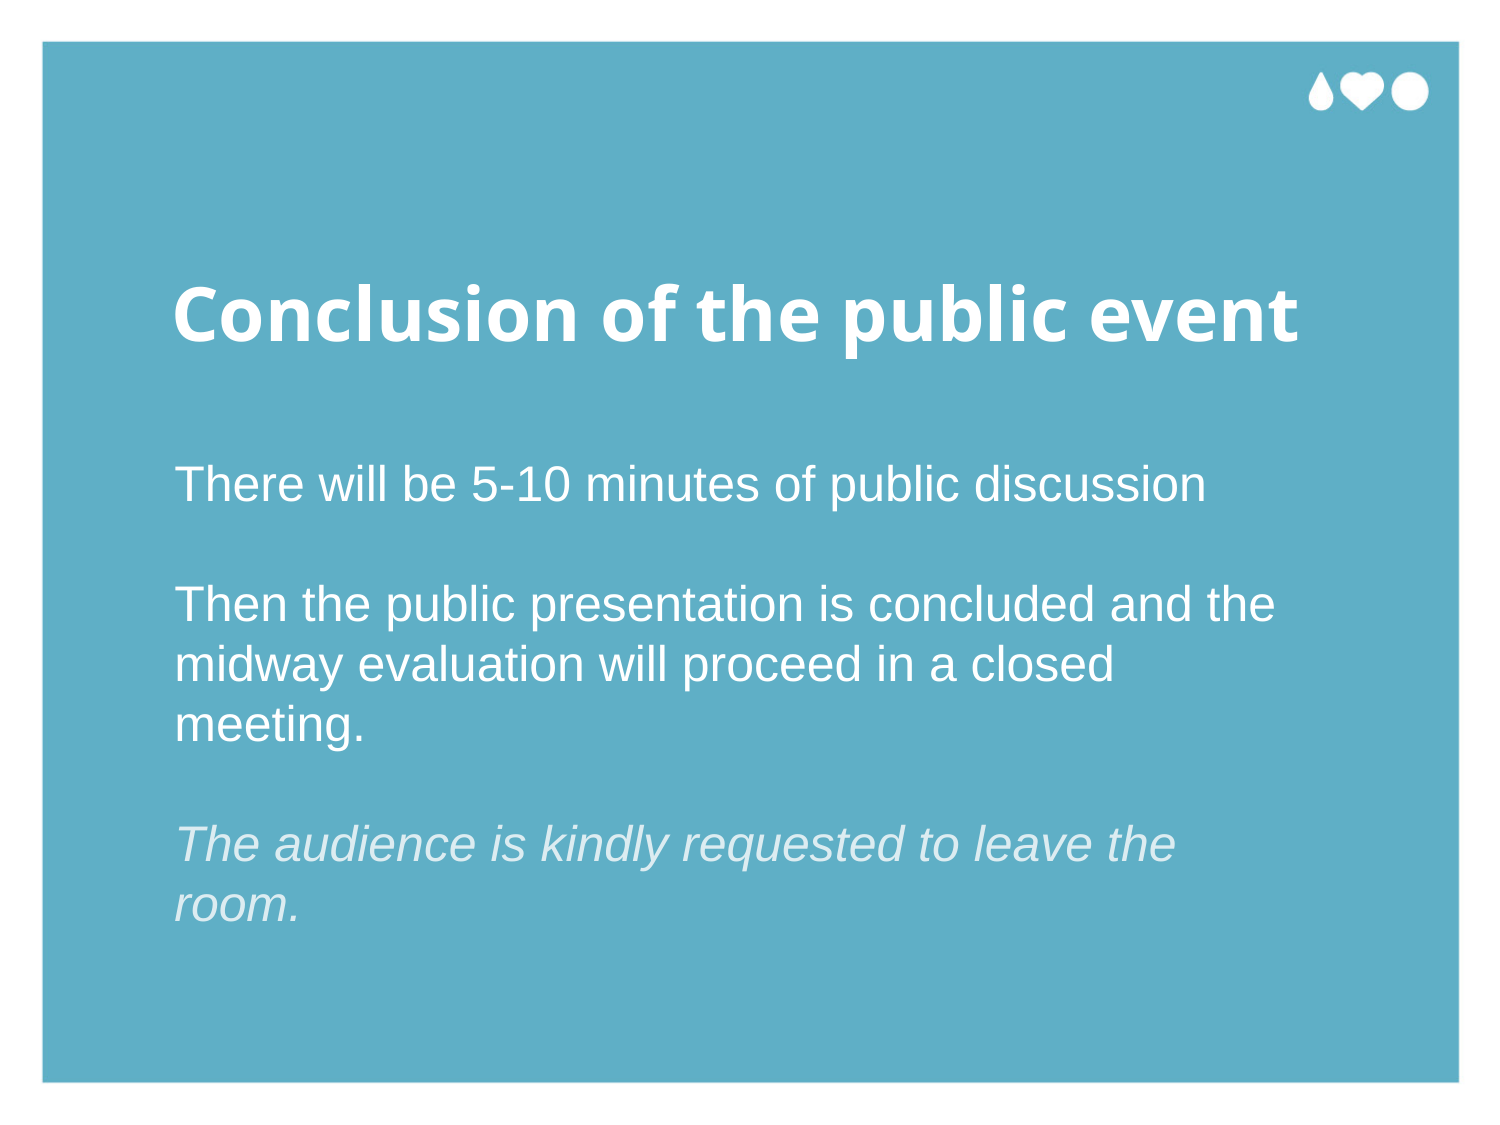

Conclusion of the public event
There will be 5-10 minutes of public discussion
Then the public presentation is concluded and the midway evaluation will proceed in a closed meeting.
The audience is kindly requested to leave the room.